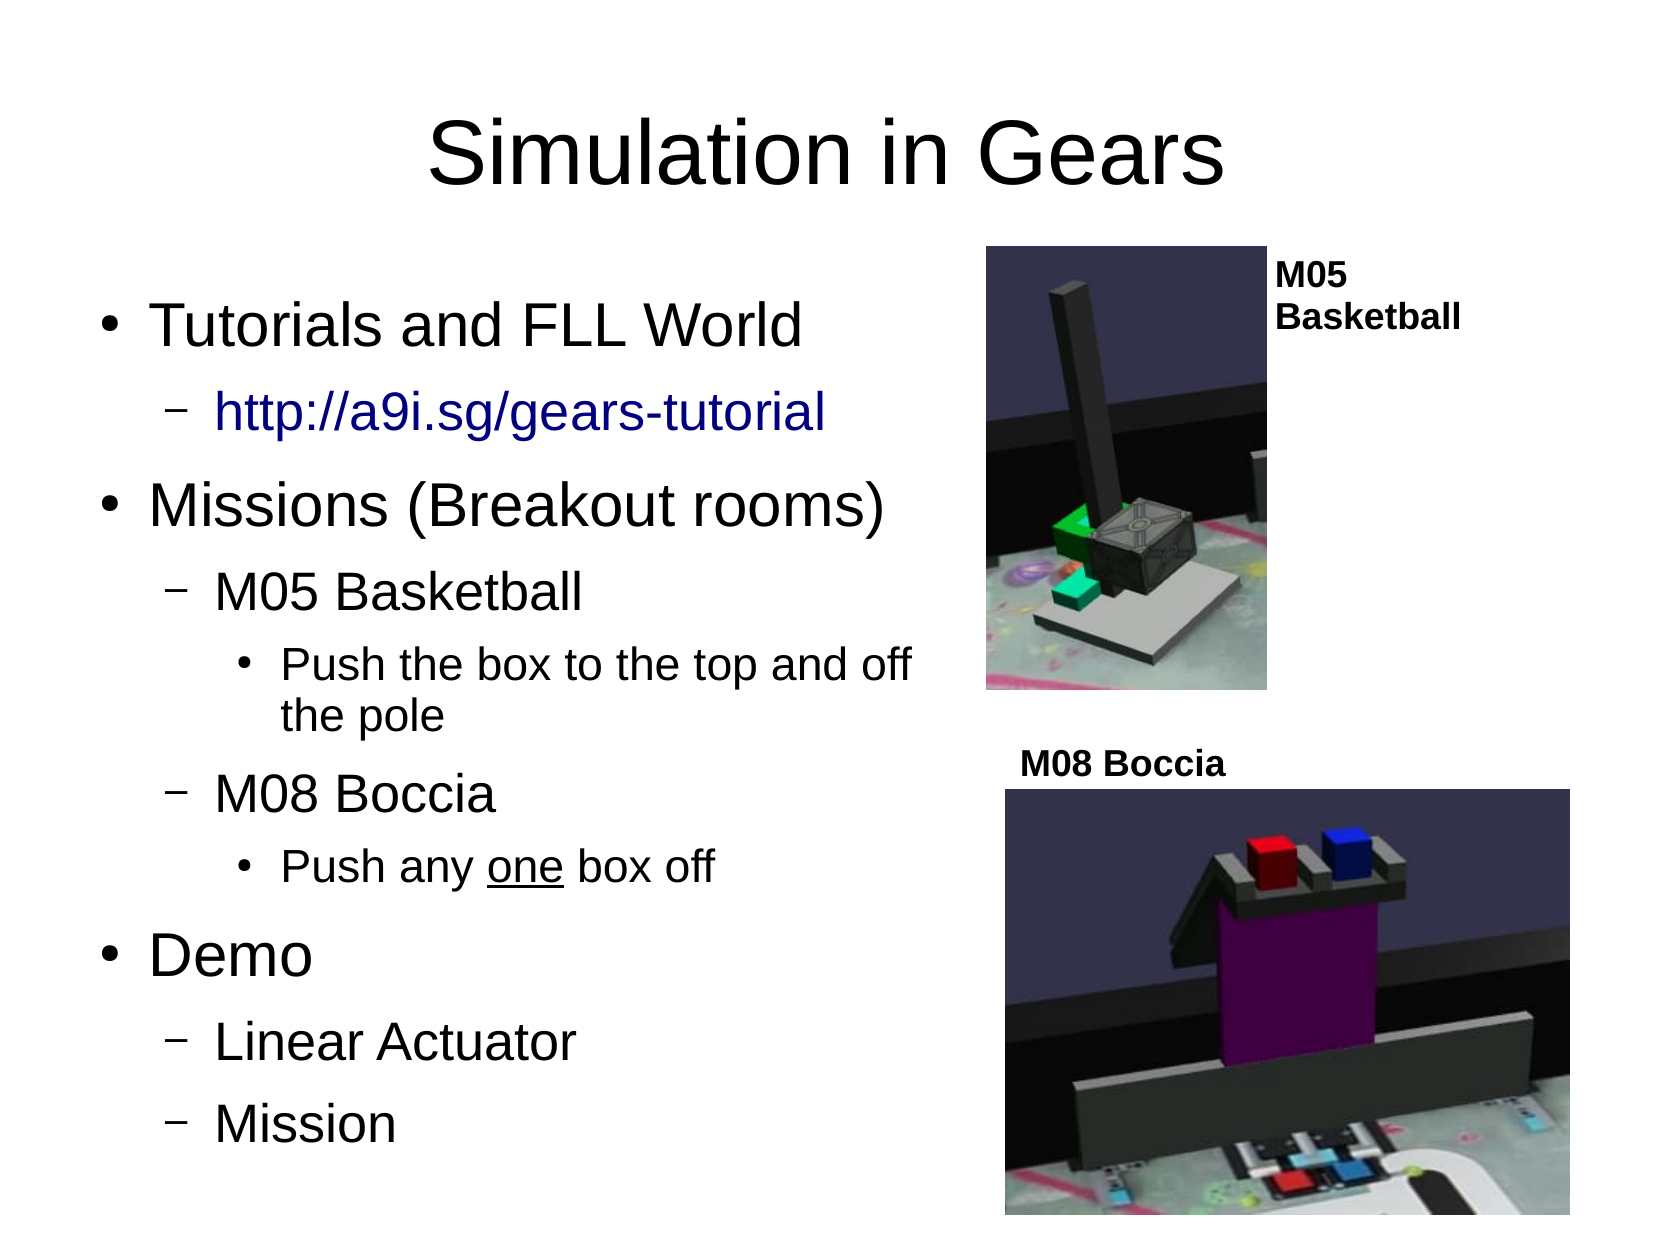

# Simulation in Gears
M05
Basketball
Tutorials and FLL World
http://a9i.sg/gears-tutorial
Missions (Breakout rooms)
M05 Basketball
Push the box to the top and off the pole
M08 Boccia
Push any one box off
Demo
Linear Actuator
Mission
M08 Boccia